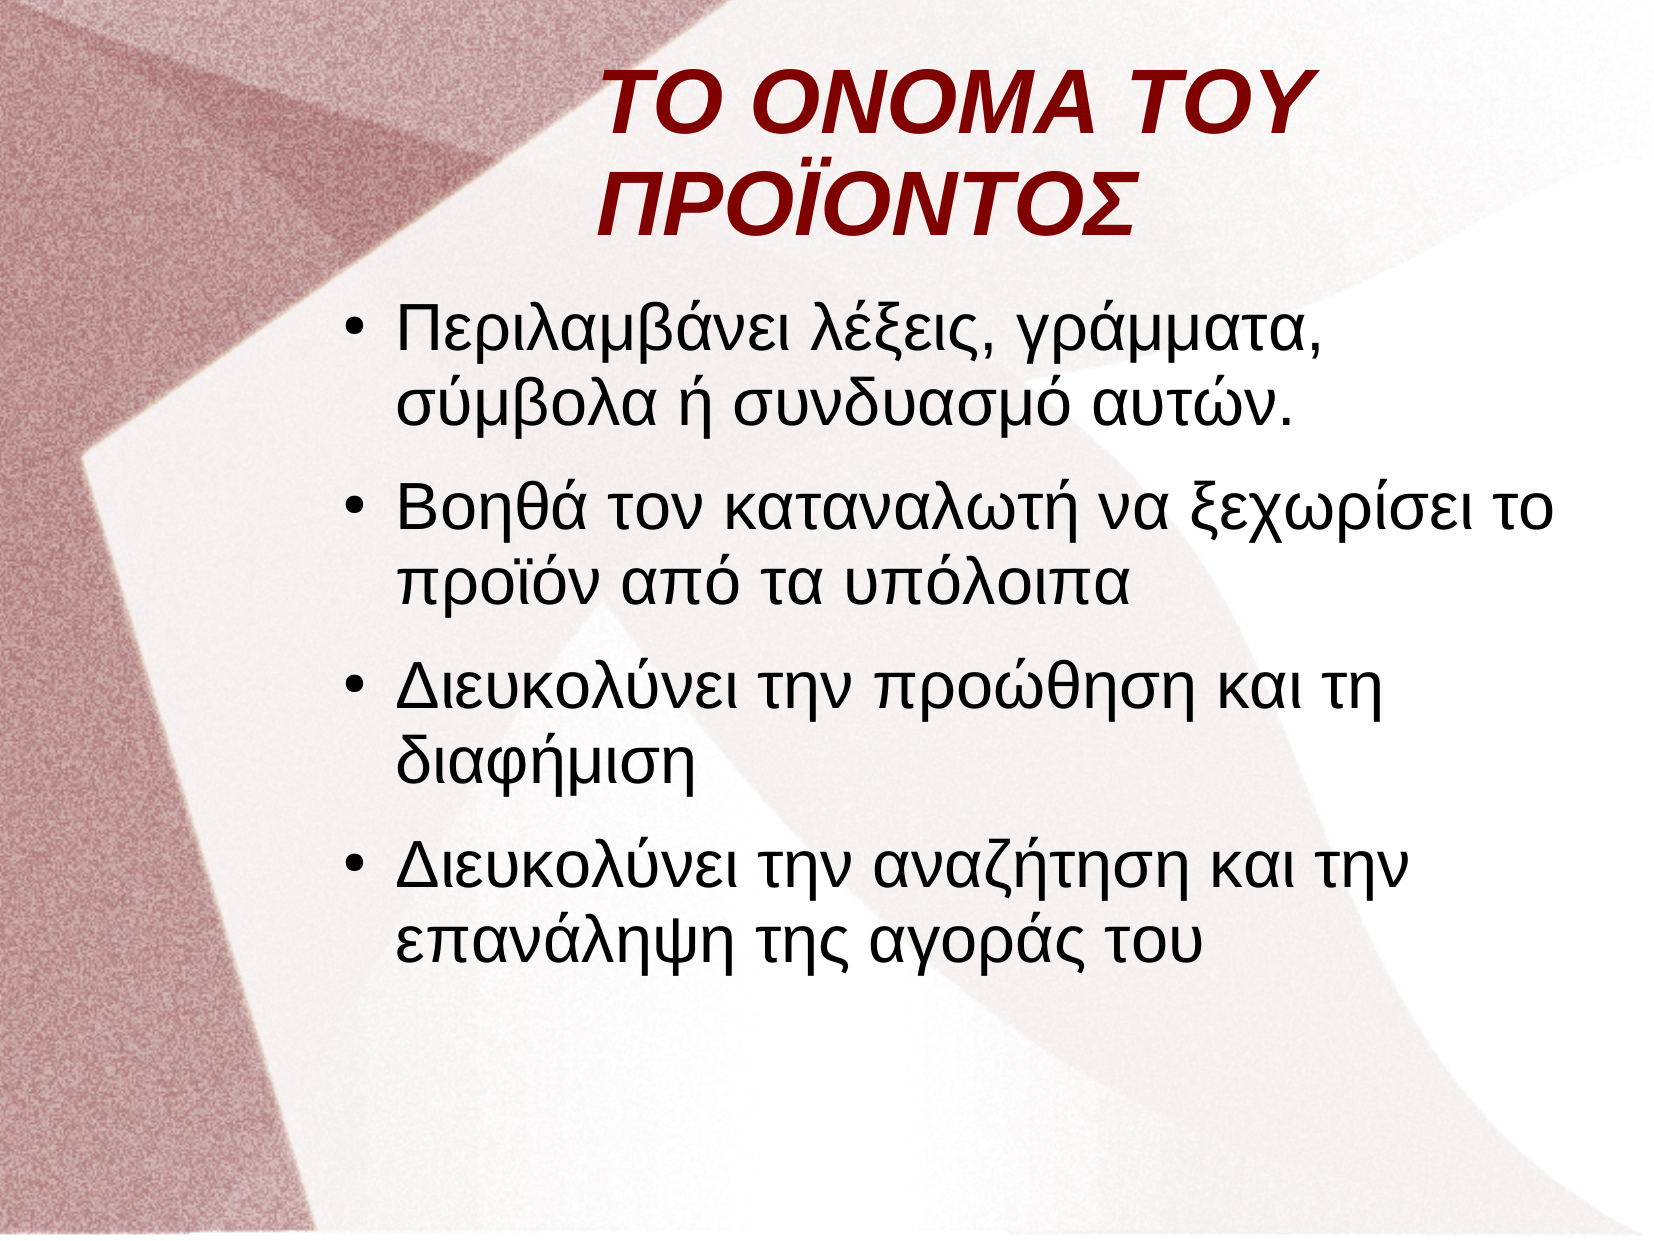

# ΤΟ ΟΝΟΜΑ ΤΟΥ ΠΡΟΪΟΝΤΟΣ
Περιλαμβάνει λέξεις, γράμματα, σύμβολα ή συνδυασμό αυτών.
Βοηθά τον καταναλωτή να ξεχωρίσει το προϊόν από τα υπόλοιπα
Διευκολύνει την προώθηση και τη διαφήμιση
Διευκολύνει την αναζήτηση και την επανάληψη της αγοράς του